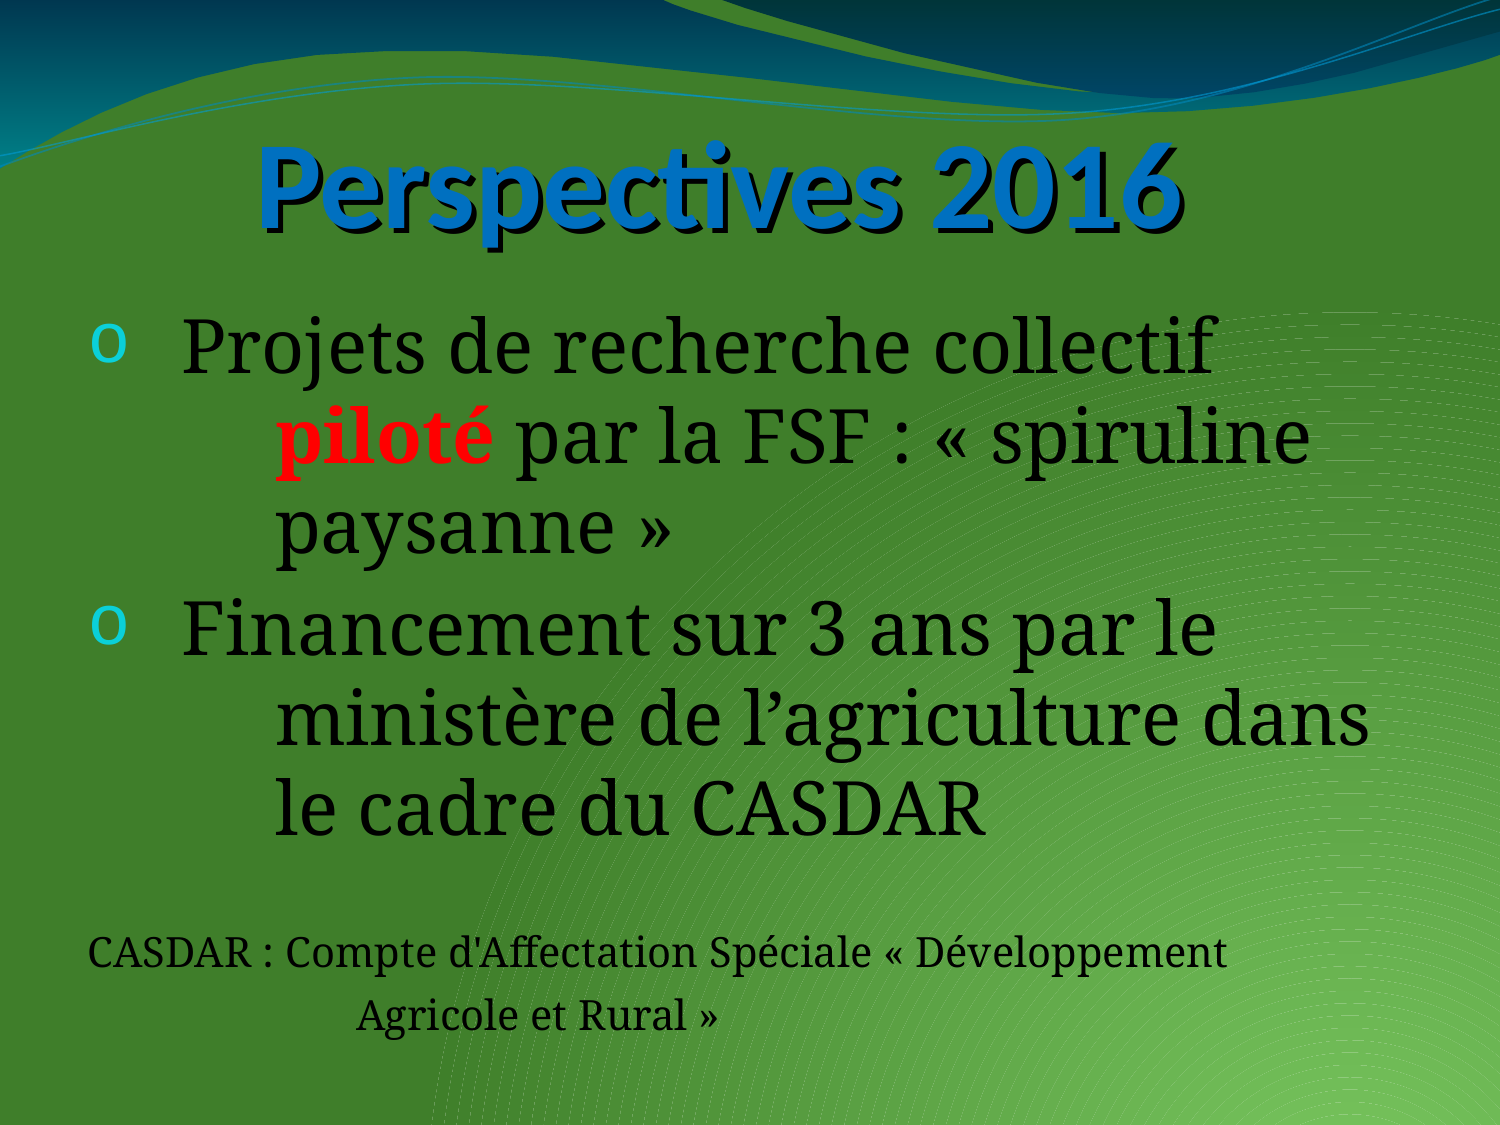

# Perspectives 2016
Projets de recherche collectif piloté par la FSF : « spiruline paysanne »
Financement sur 3 ans par le ministère de l’agriculture dans le cadre du CASDAR
CASDAR : Compte d'Affectation Spéciale « Développement
 Agricole et Rural »